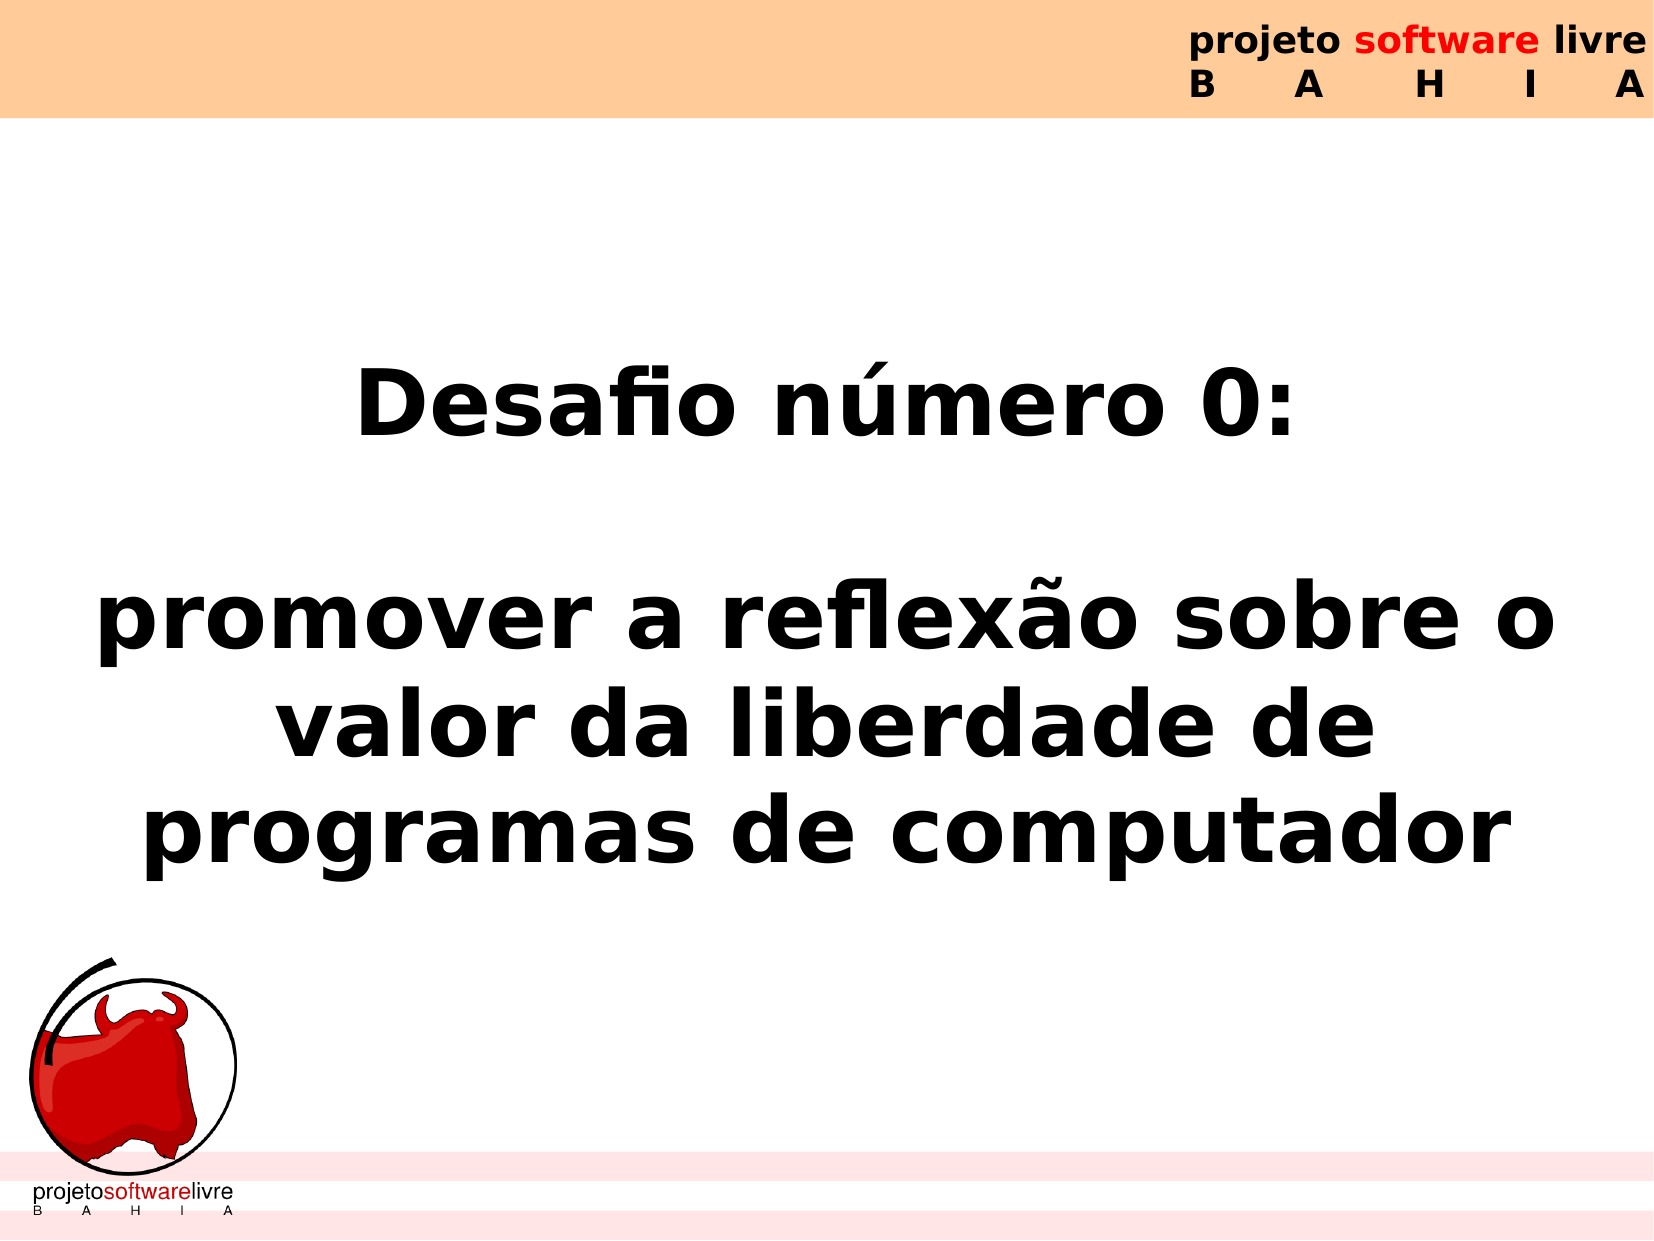

# Desafio número 0: promover a reflexão sobre o valor da liberdade de programas de computador